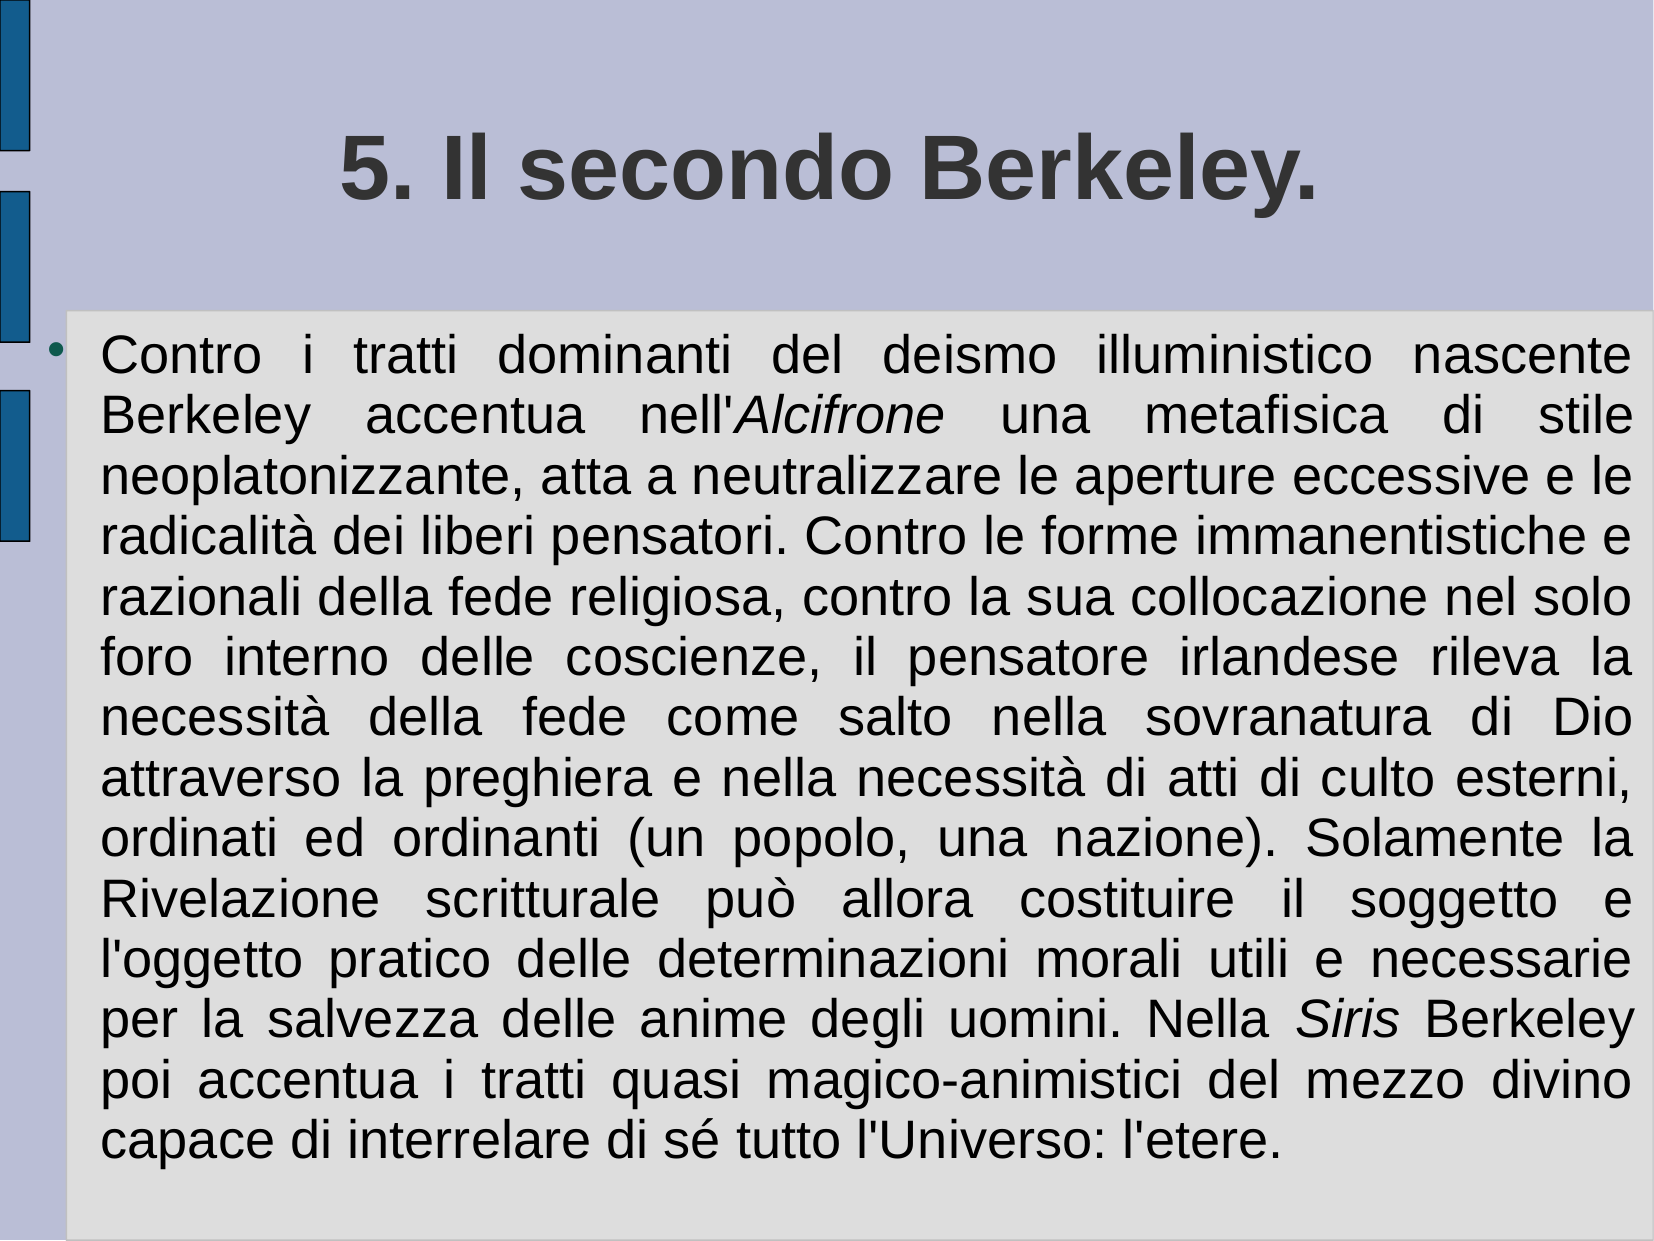

# 5. Il secondo Berkeley.
Contro i tratti dominanti del deismo illuministico nascente Berkeley accentua nell'Alcifrone una metafisica di stile neoplatonizzante, atta a neutralizzare le aperture eccessive e le radicalità dei liberi pensatori. Contro le forme immanentistiche e razionali della fede religiosa, contro la sua collocazione nel solo foro interno delle coscienze, il pensatore irlandese rileva la necessità della fede come salto nella sovranatura di Dio attraverso la preghiera e nella necessità di atti di culto esterni, ordinati ed ordinanti (un popolo, una nazione). Solamente la Rivelazione scritturale può allora costituire il soggetto e l'oggetto pratico delle determinazioni morali utili e necessarie per la salvezza delle anime degli uomini. Nella Siris Berkeley poi accentua i tratti quasi magico-animistici del mezzo divino capace di interrelare di sé tutto l'Universo: l'etere.